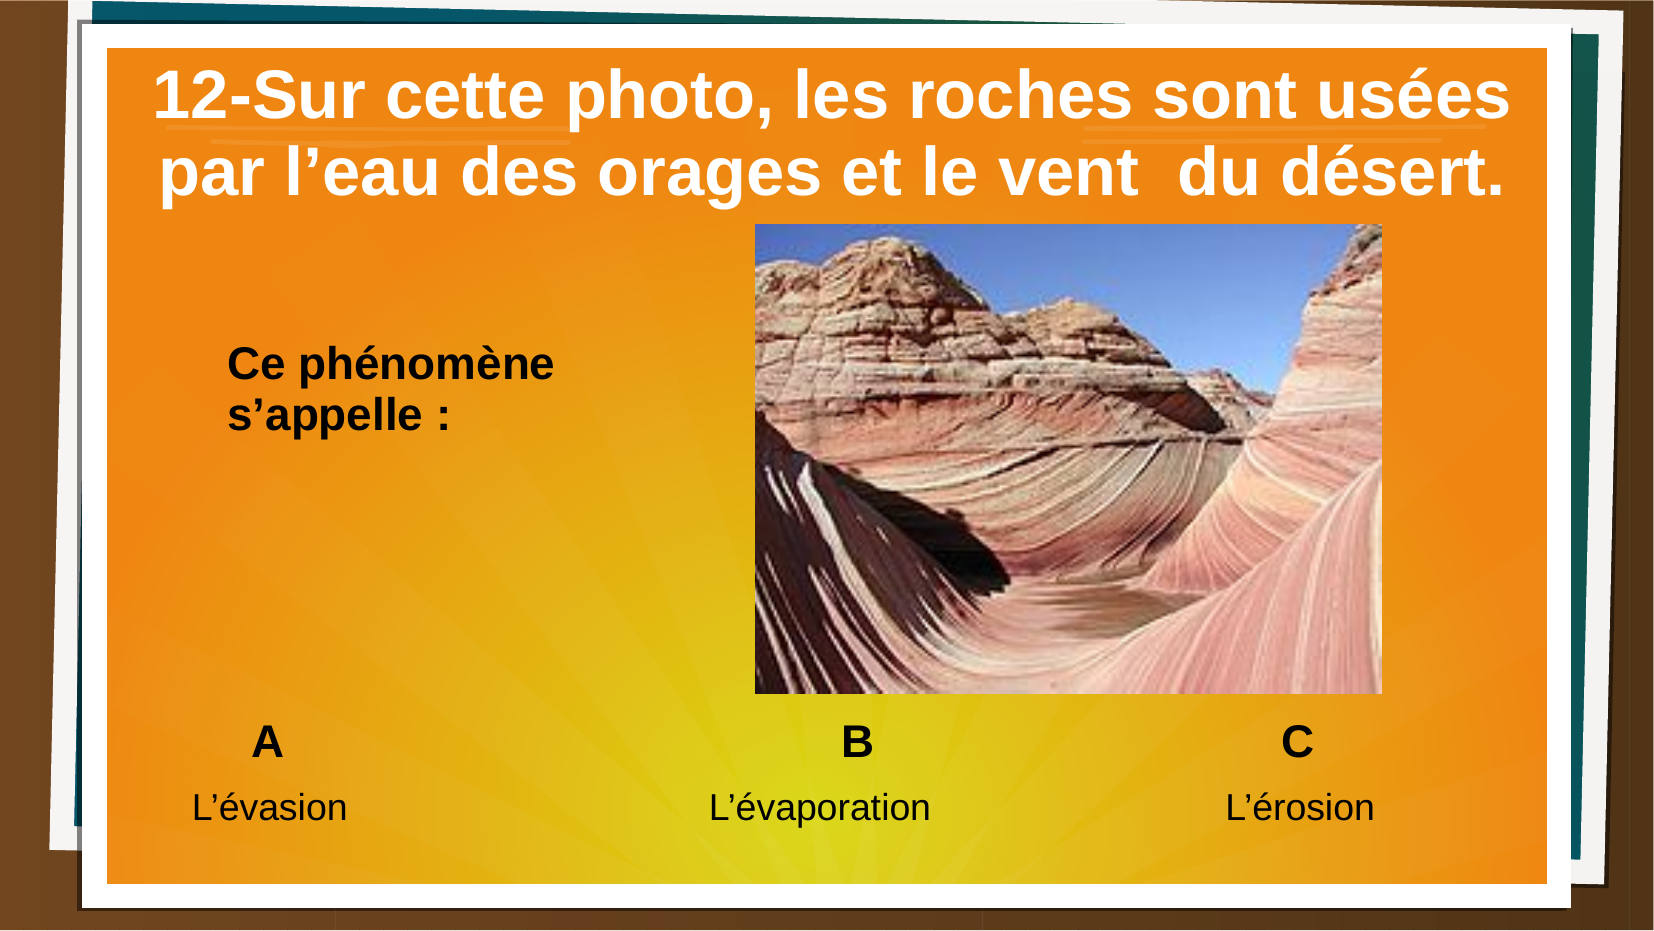

# 12-Sur cette photo, les roches sont usées par l’eau des orages et le vent du désert.
Ce phénomène s’appelle :
A 								B	 	 C
L’évasion					L’évaporation				L’érosion